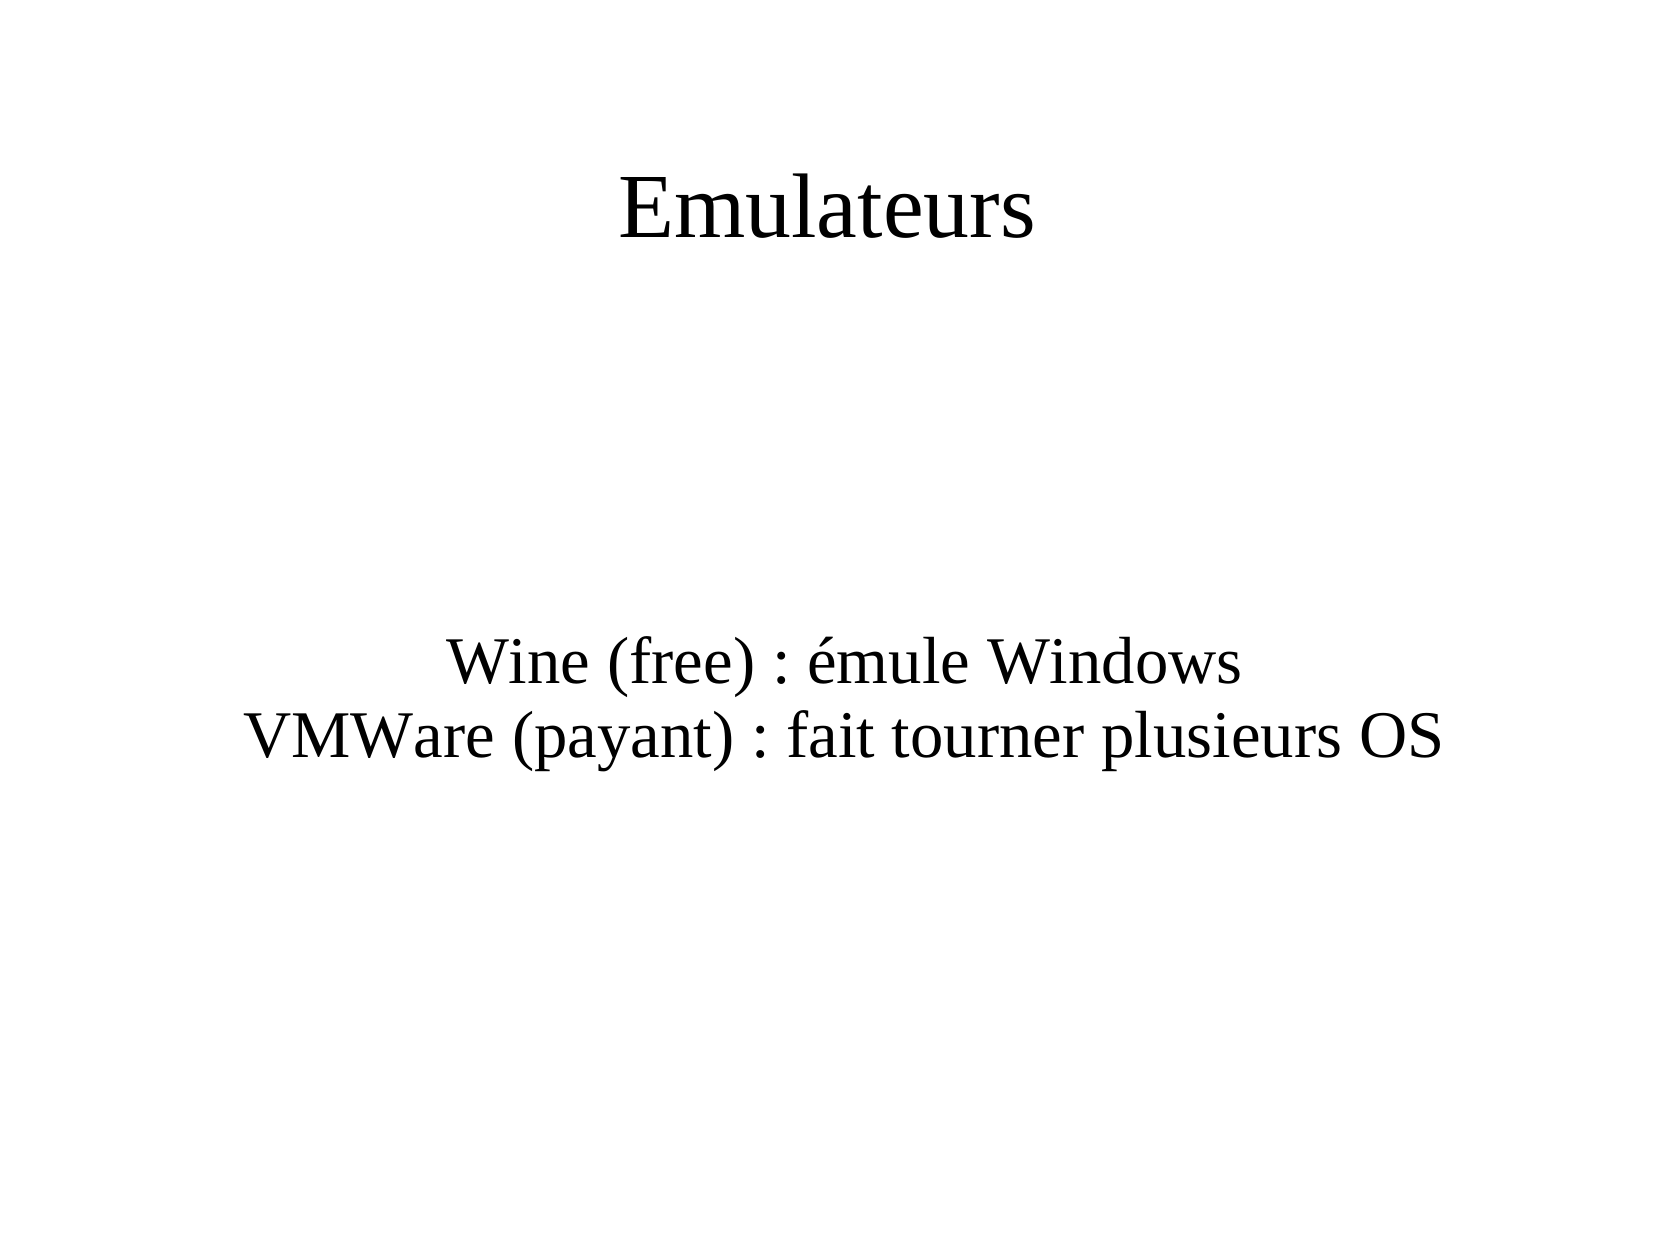

# Emulateurs
Wine (free) : émule Windows
VMWare (payant) : fait tourner plusieurs OS